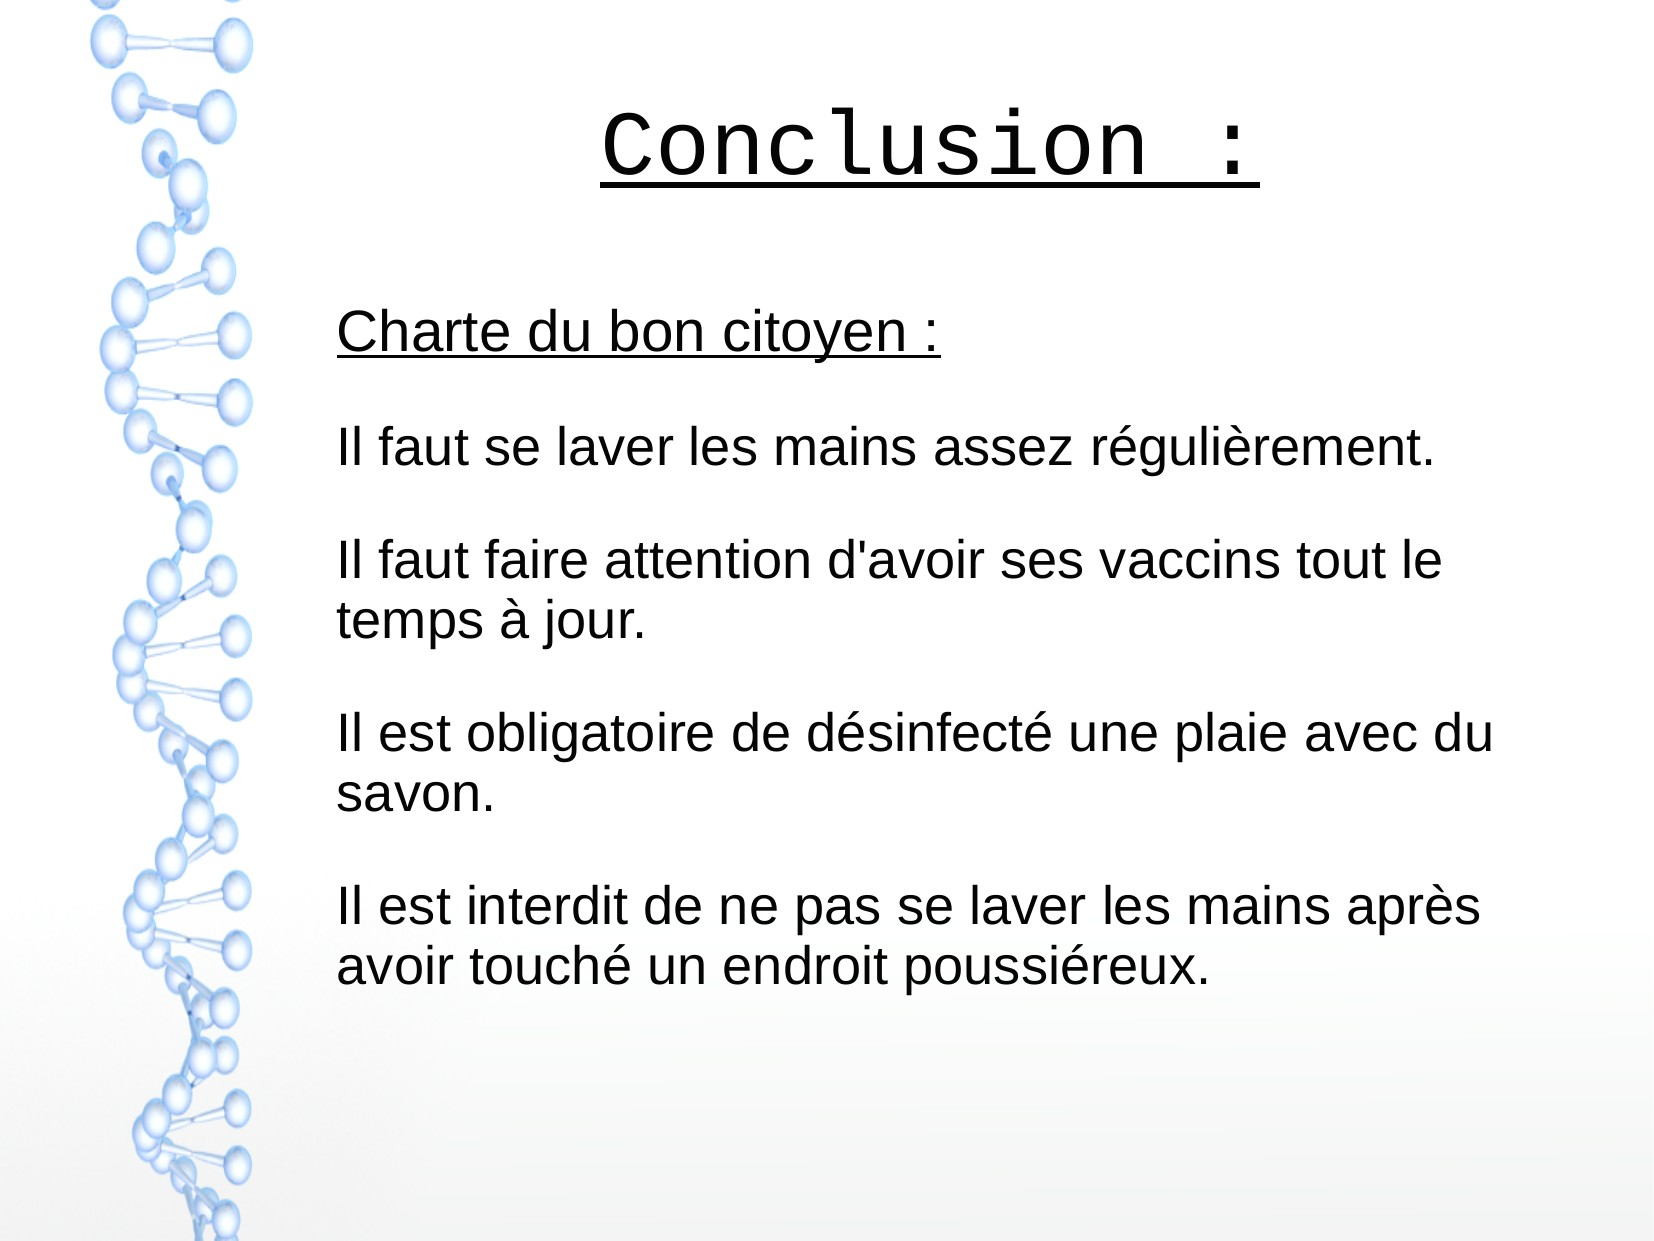

# Conclusion :
Charte du bon citoyen :
Il faut se laver les mains assez régulièrement.
Il faut faire attention d'avoir ses vaccins tout le temps à jour.
Il est obligatoire de désinfecté une plaie avec du savon.
Il est interdit de ne pas se laver les mains après avoir touché un endroit poussiéreux.